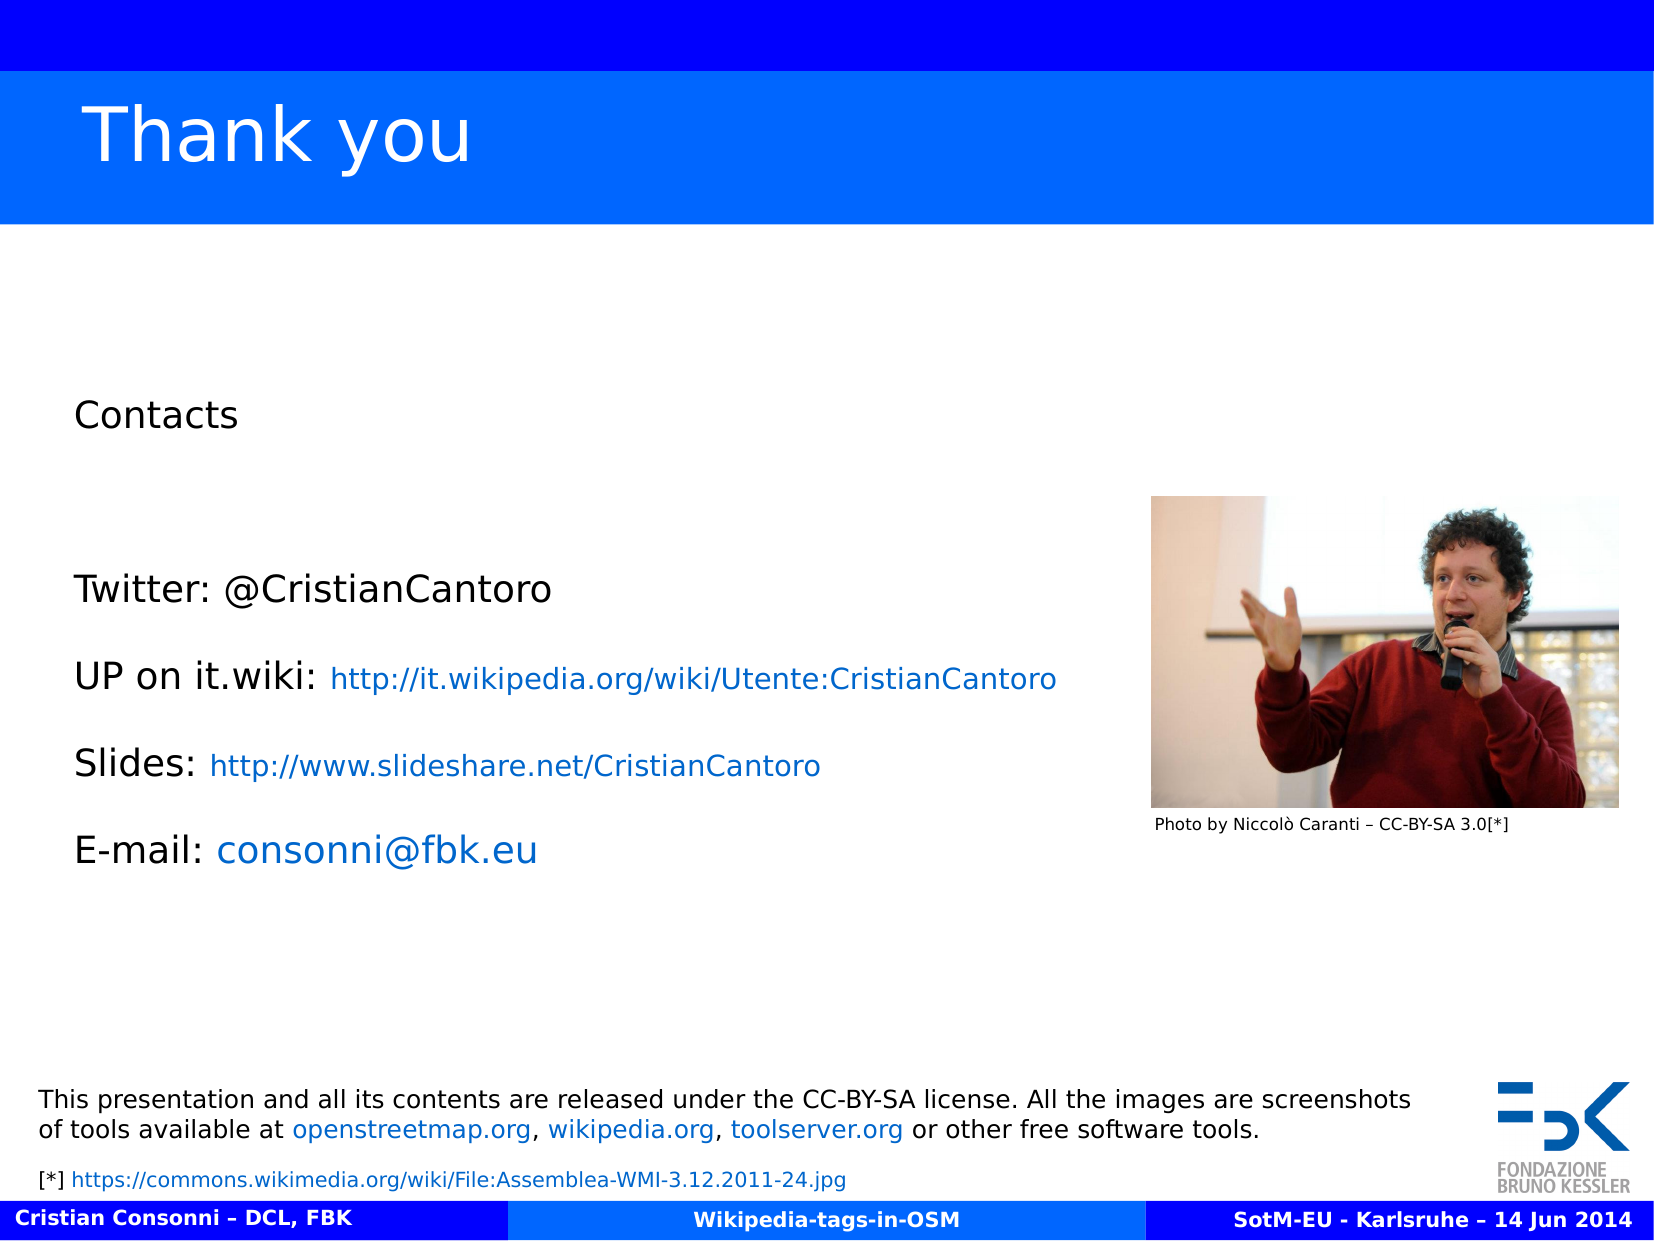

# Thank you
Contacts
Twitter: @CristianCantoro
UP on it.wiki: http://it.wikipedia.org/wiki/Utente:CristianCantoro
Slides: http://www.slideshare.net/CristianCantoro
E-mail: consonni@fbk.eu
Photo by Niccolò Caranti – CC-BY-SA 3.0[*]
This presentation and all its contents are released under the CC-BY-SA license. All the images are screenshots of tools available at openstreetmap.org, wikipedia.org, toolserver.org or other free software tools.
[*] https://commons.wikimedia.org/wiki/File:Assemblea-WMI-3.12.2011-24.jpg